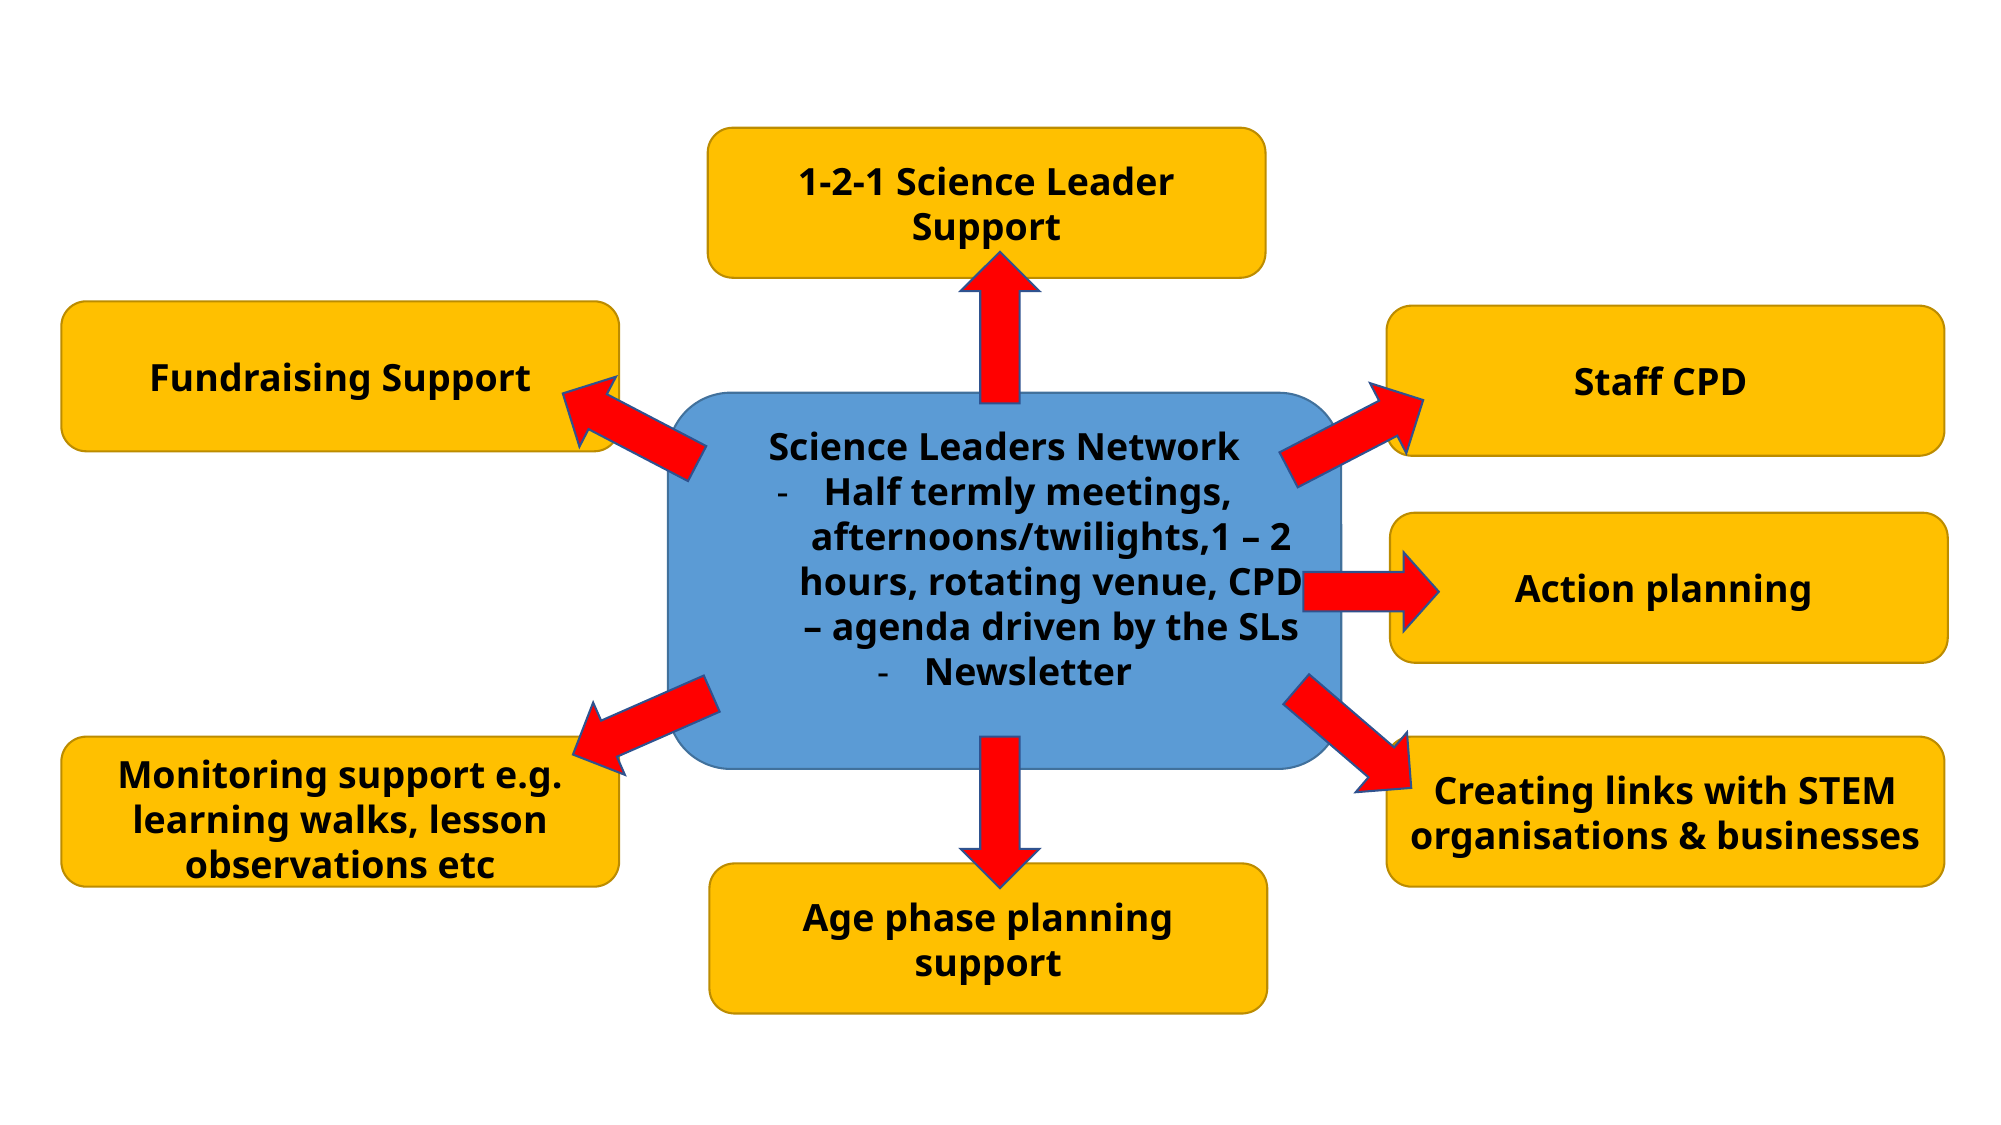

#
1-2-1 Science Leader Support
Fundraising Support
Staff CPD
Science Leaders Network
Half termly meetings, afternoons/twilights,1 – 2 hours, rotating venue, CPD – agenda driven by the SLs
Newsletter
Action planning
Monitoring support e.g. learning walks, lesson observations etc
Creating links with STEM organisations & businesses
Age phase planning support